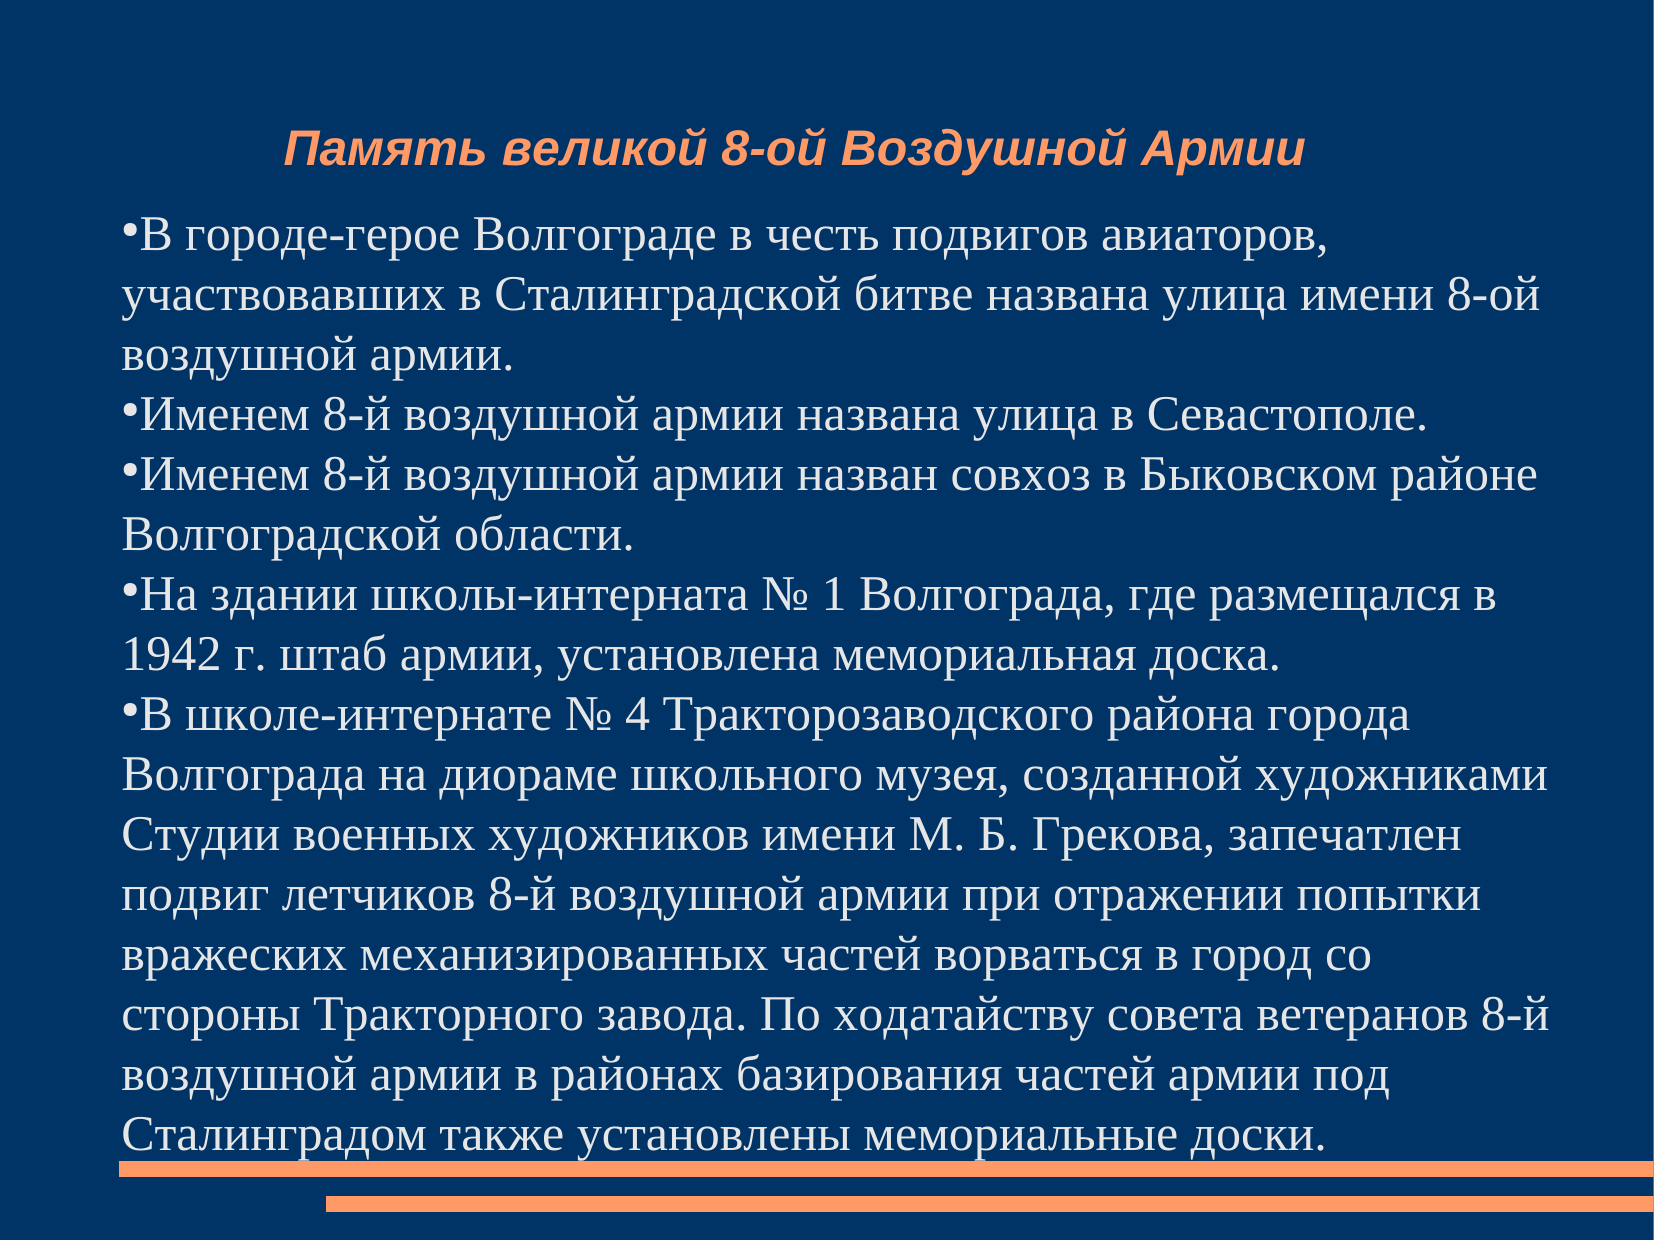

# Память великой 8-ой Воздушной Армии
В городе-герое Волгограде в честь подвигов авиаторов, участвовавших в Сталинградской битве названа улица имени 8-ой воздушной армии.
Именем 8-й воздушной армии названа улица в Севастополе.
Именем 8-й воздушной армии назван совхоз в Быковском районе Волгоградской области.
На здании школы-интерната № 1 Волгограда, где размещался в 1942 г. штаб армии, установлена мемориальная доска.
В школе-интернате № 4 Тракторозаводского района города Волгограда на диораме школьного музея, созданной художниками Студии военных художников имени М. Б. Грекова, запечатлен подвиг летчиков 8-й воздушной армии при отражении попытки вражеских механизированных частей ворваться в город со стороны Тракторного завода. По ходатайству совета ветеранов 8-й воздушной армии в районах базирования частей армии под Сталинградом также установлены мемориальные доски.